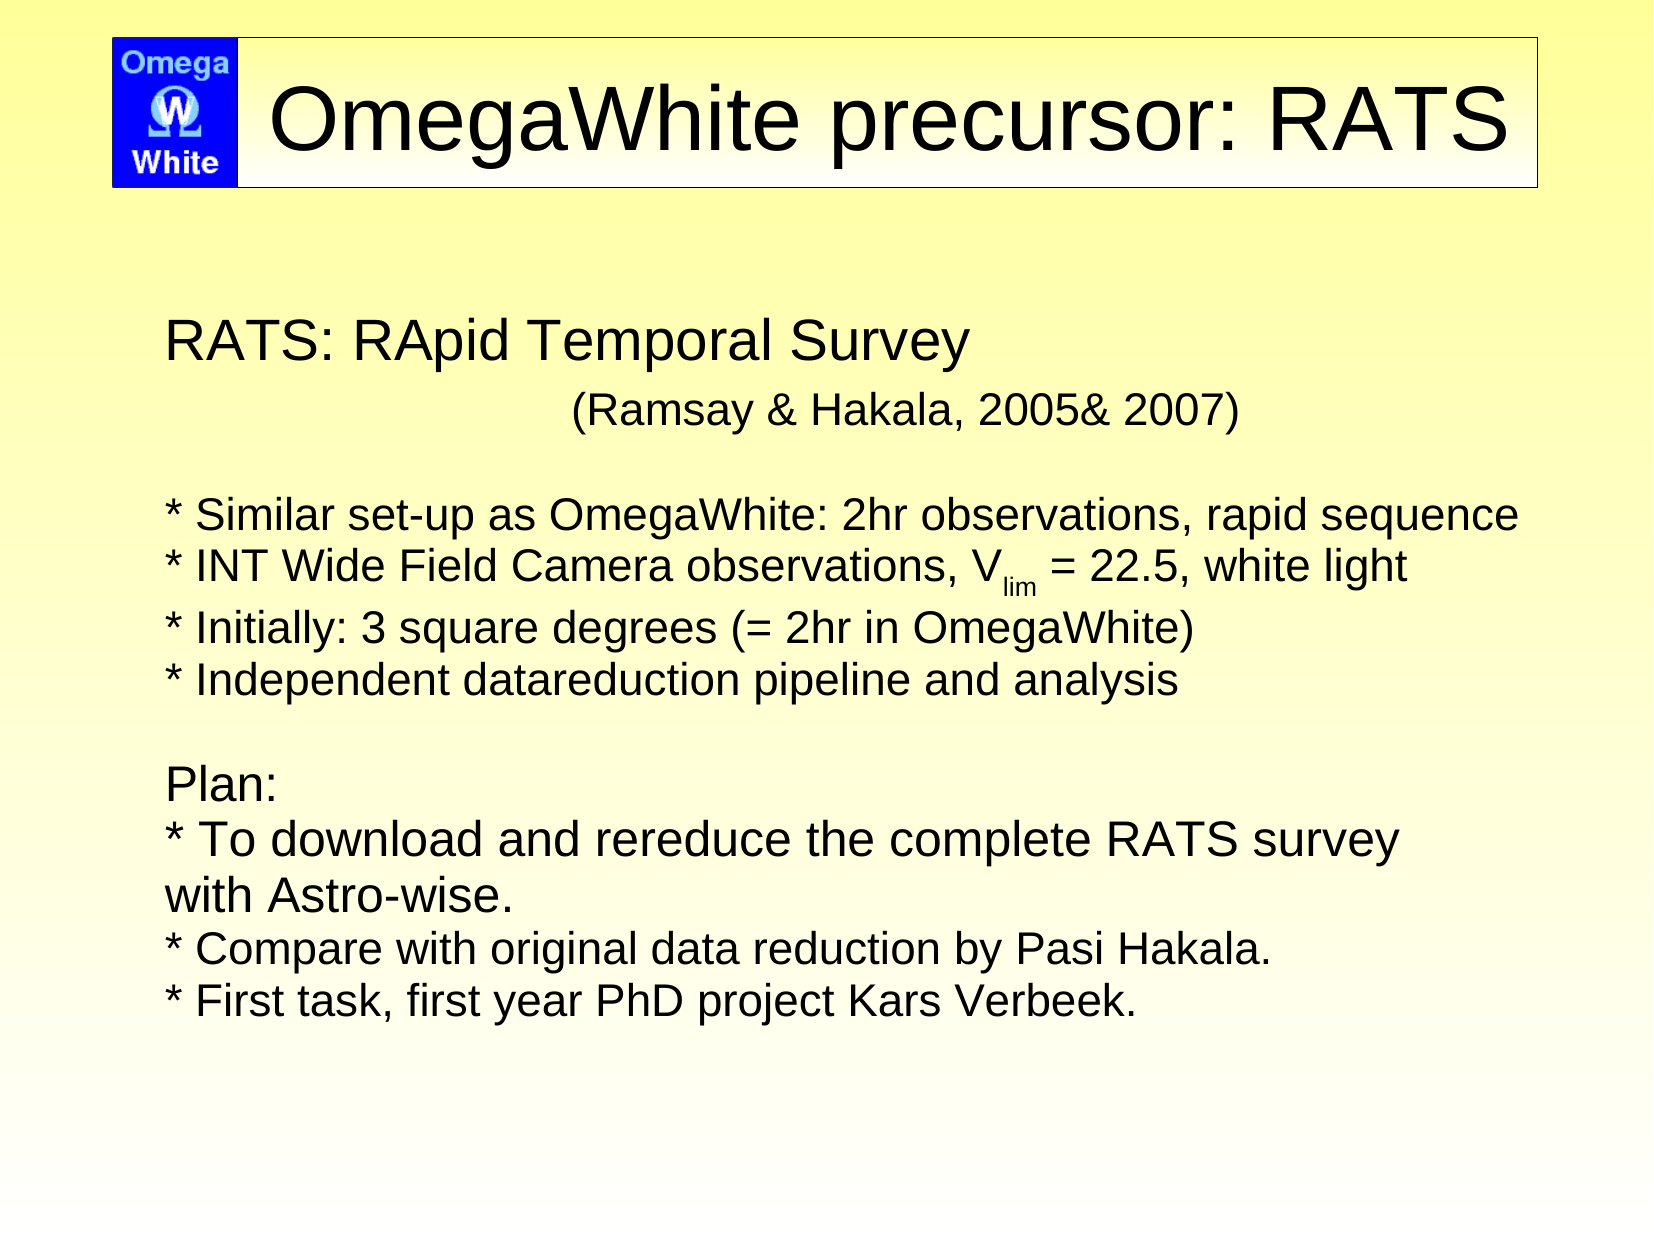

# OmegaWhite precursor: RATS
RATS: RApid Temporal Survey
 (Ramsay & Hakala, 2005& 2007)
* Similar set-up as OmegaWhite: 2hr observations, rapid sequence
* INT Wide Field Camera observations, Vlim = 22.5, white light
* Initially: 3 square degrees (= 2hr in OmegaWhite)
* Independent datareduction pipeline and analysis
Plan:
* To download and rereduce the complete RATS survey
with Astro-wise.
* Compare with original data reduction by Pasi Hakala.
* First task, first year PhD project Kars Verbeek.